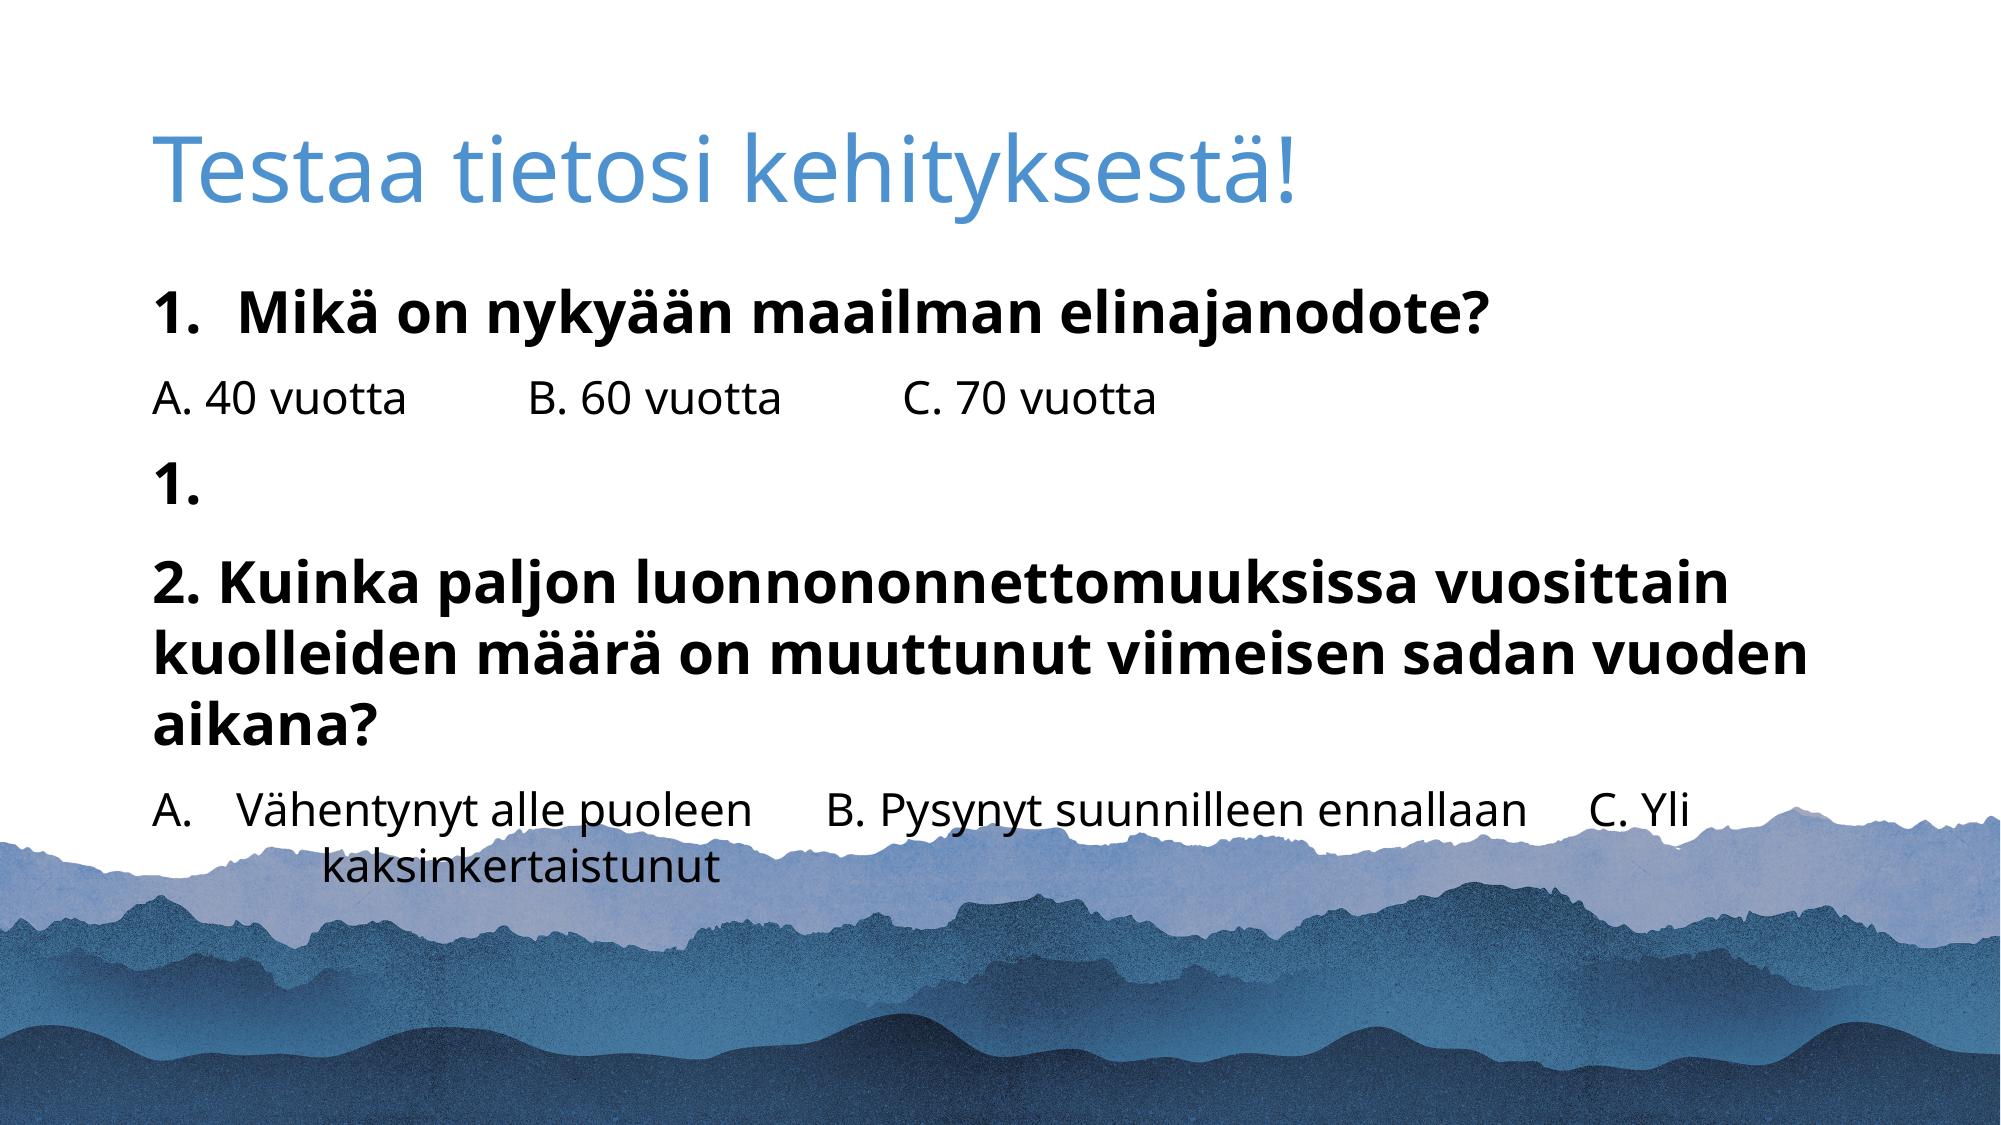

# Testaa tietosi kehityksestä!
Mikä on nykyään maailman elinajanodote?
A. 40 vuotta		B. 60 vuotta 		C. 70 vuotta
2. Kuinka paljon luonnononnettomuuksissa vuosittain kuolleiden määrä on muuttunut viimeisen sadan vuoden aikana?
Vähentynyt alle puoleen B. Pysynyt suunnilleen ennallaan C. Yli kaksinkertaistunut